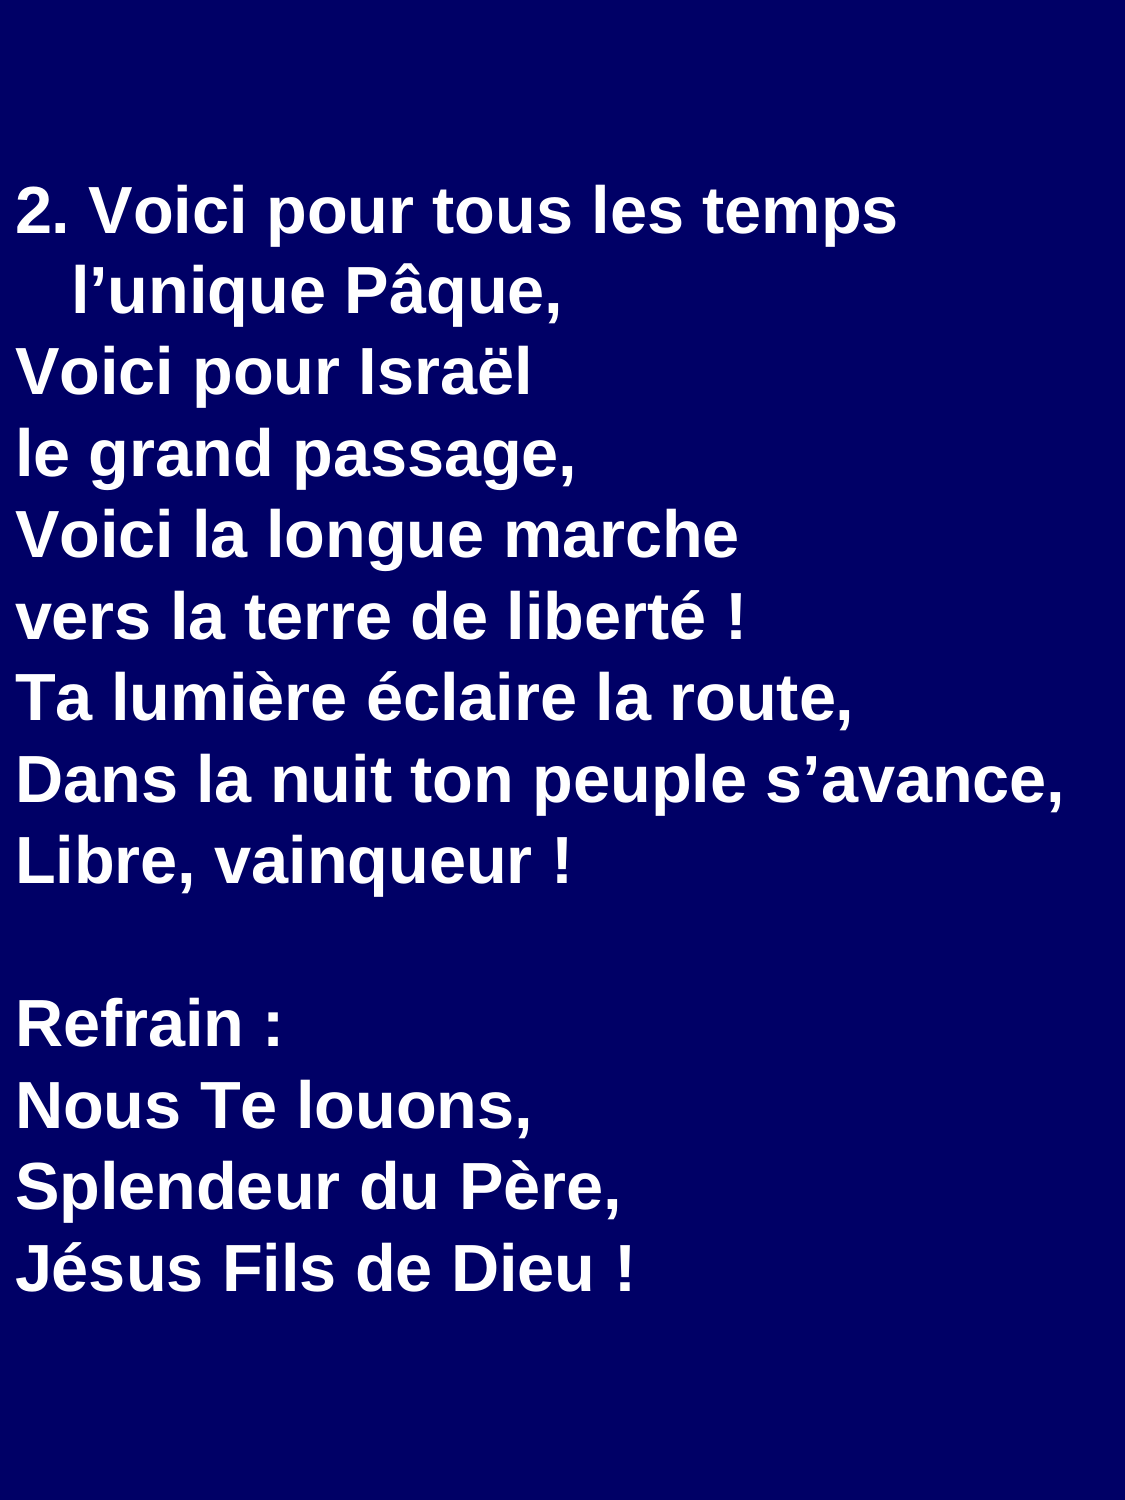

2. Voici pour tous les temps l’unique Pâque,
Voici pour Israël
le grand passage,
Voici la longue marche
vers la terre de liberté !
Ta lumière éclaire la route,
Dans la nuit ton peuple s’avance,
Libre, vainqueur !
Refrain :
Nous Te louons,
Splendeur du Père,
Jésus Fils de Dieu !